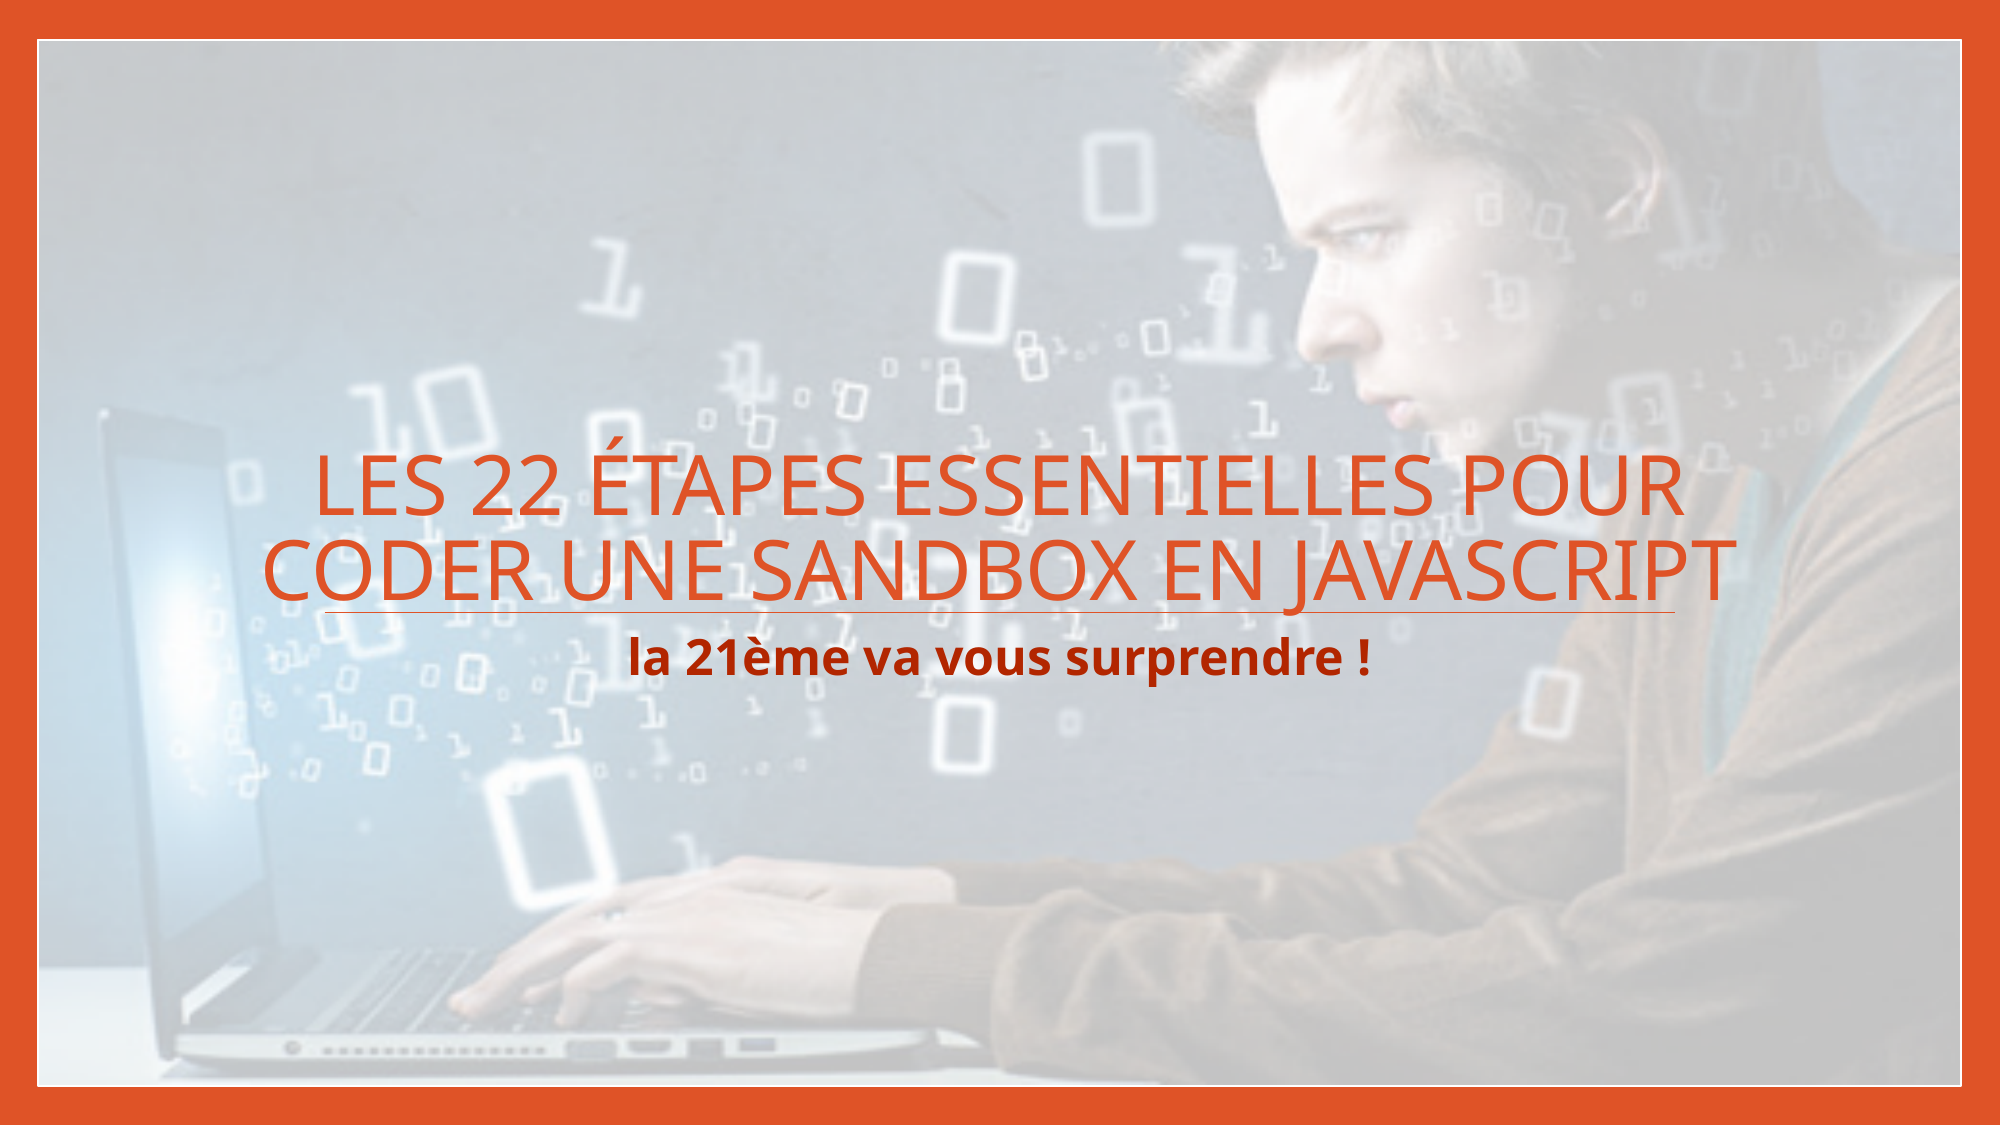

# Les 22 étapes essentielles pour coder une sandbox en JavaScript
la 21ème va vous surprendre !